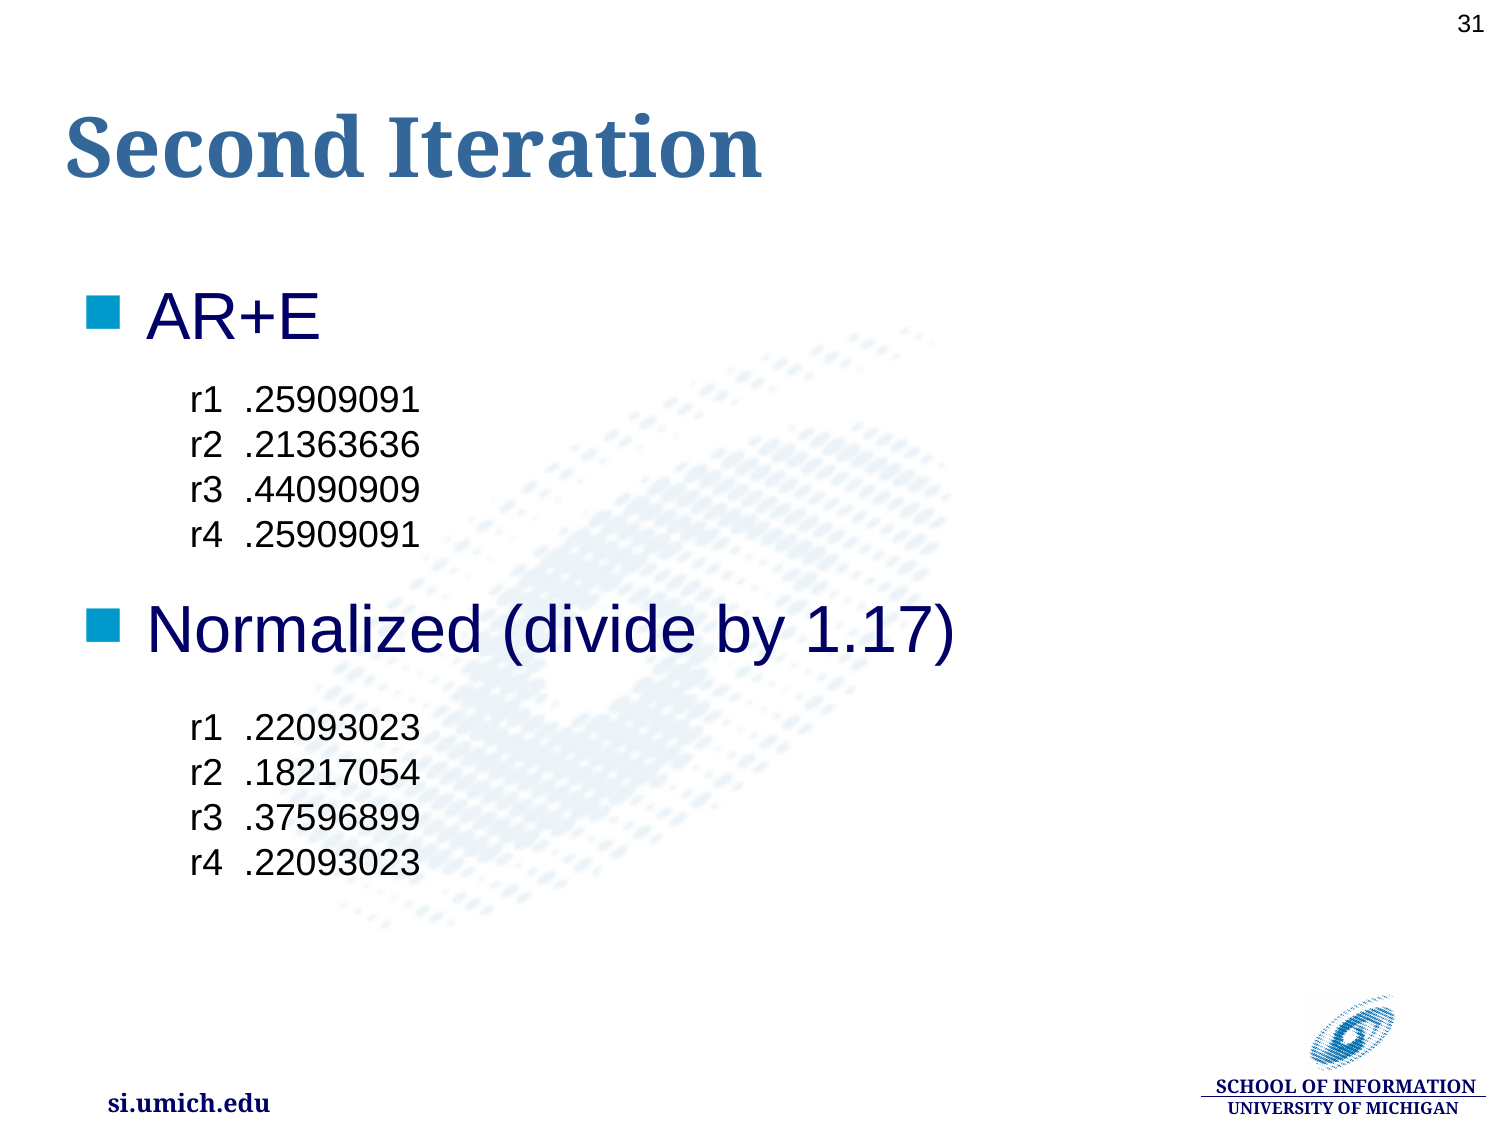

# Second Iteration
AR+E
Normalized (divide by 1.17)
r1 .25909091
r2 .21363636
r3 .44090909
r4 .25909091
r1 .22093023
r2 .18217054
r3 .37596899
r4 .22093023